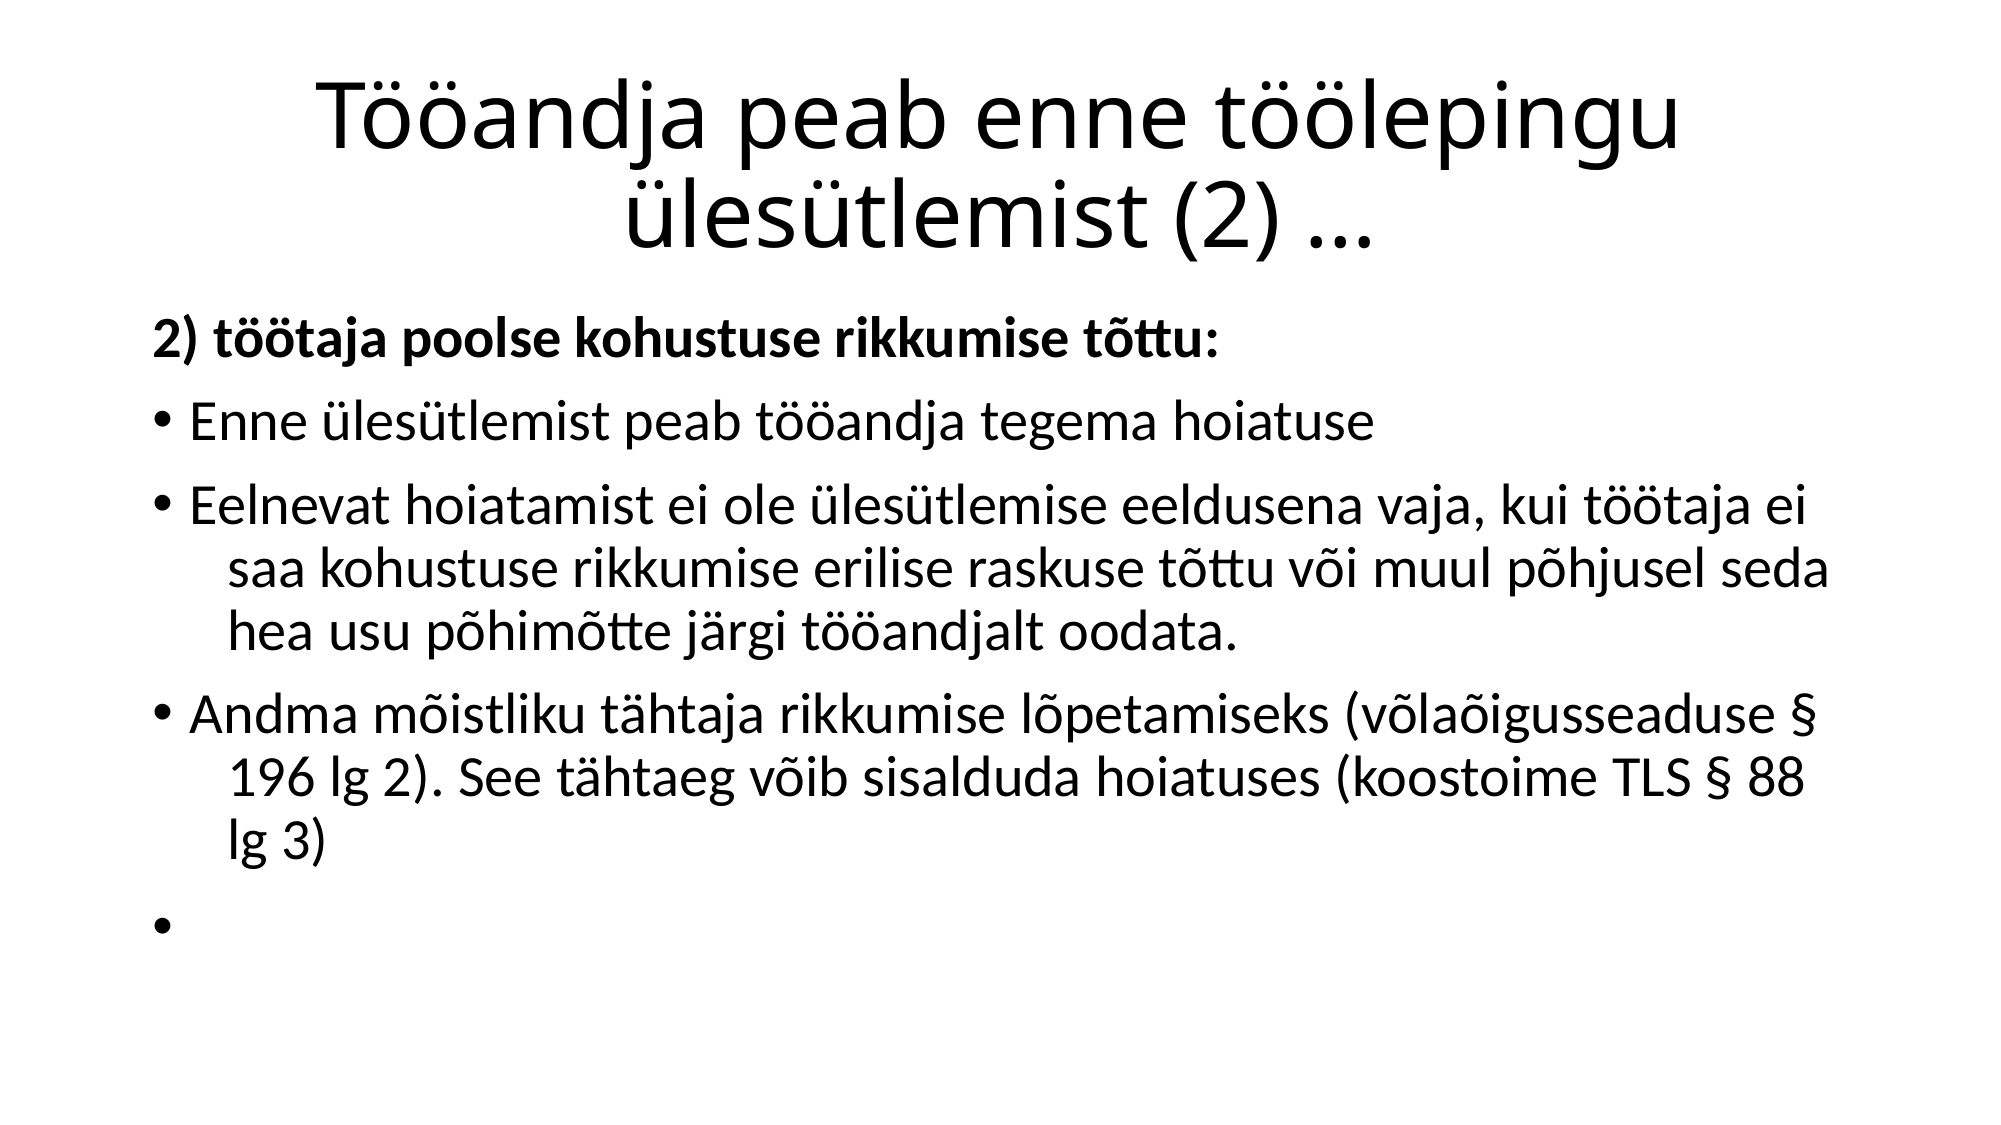

# Tööandja peab enne töölepingu ülesütlemist (2) …
2) töötaja poolse kohustuse rikkumise tõttu:
Enne ülesütlemist peab tööandja tegema hoiatuse
Eelnevat hoiatamist ei ole ülesütlemise eeldusena vaja, kui töötaja ei saa kohustuse rikkumise erilise raskuse tõttu või muul põhjusel seda hea usu põhimõtte järgi tööandjalt oodata.
Andma mõistliku tähtaja rikkumise lõpetamiseks (võlaõigusseaduse § 196 lg 2). See tähtaeg võib sisalduda hoiatuses (koostoime TLS § 88 lg 3)